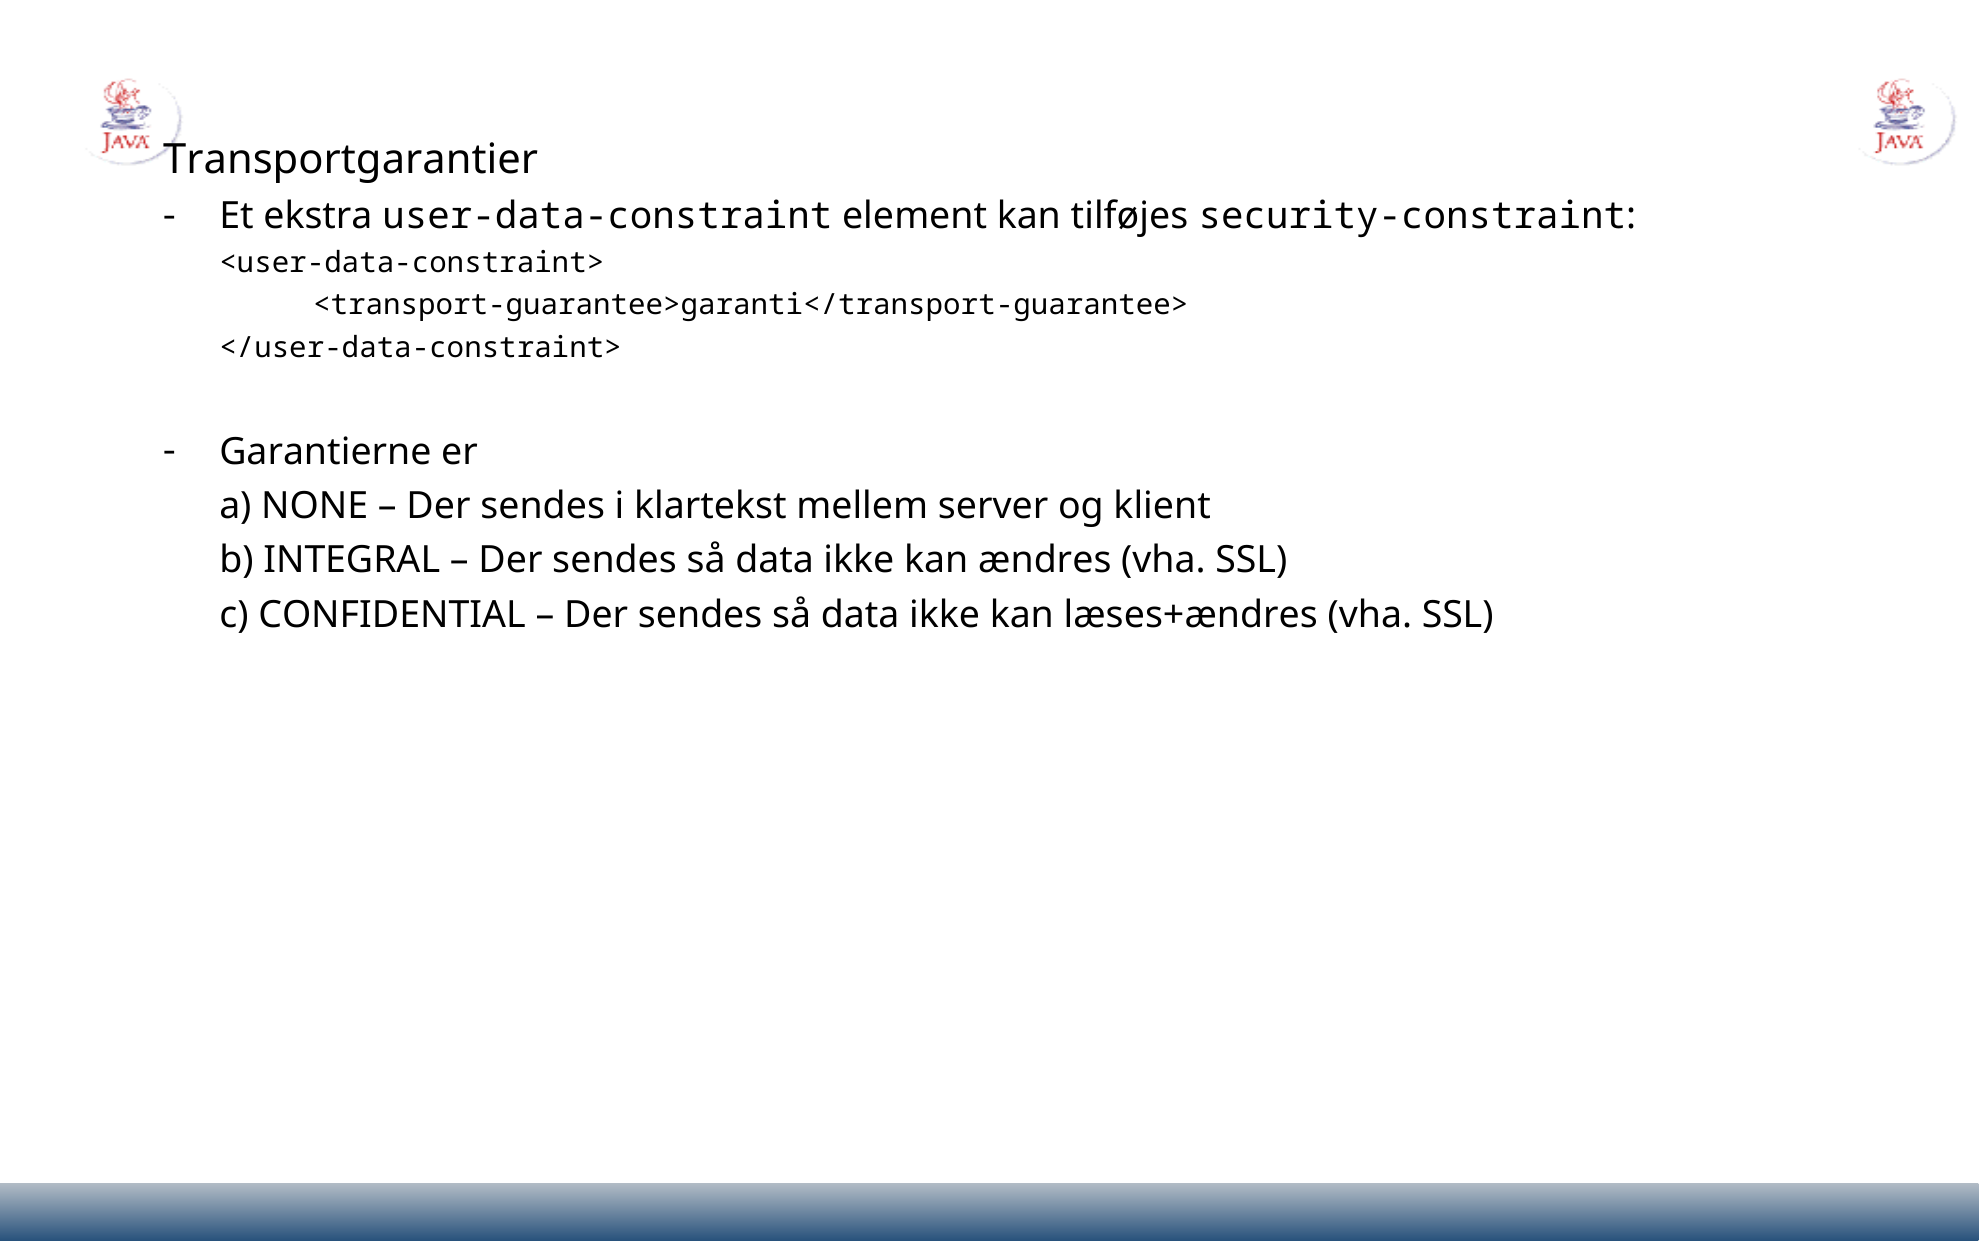

#
Transportgarantier
Et ekstra user-data-constraint element kan tilføjes security-constraint:
	<user-data-constraint>
		<transport-guarantee>garanti</transport-guarantee>
	</user-data-constraint>
Garantierne er
	a) NONE – Der sendes i klartekst mellem server og klient
	b) INTEGRAL – Der sendes så data ikke kan ændres (vha. SSL)
	c) CONFIDENTIAL – Der sendes så data ikke kan læses+ændres (vha. SSL)